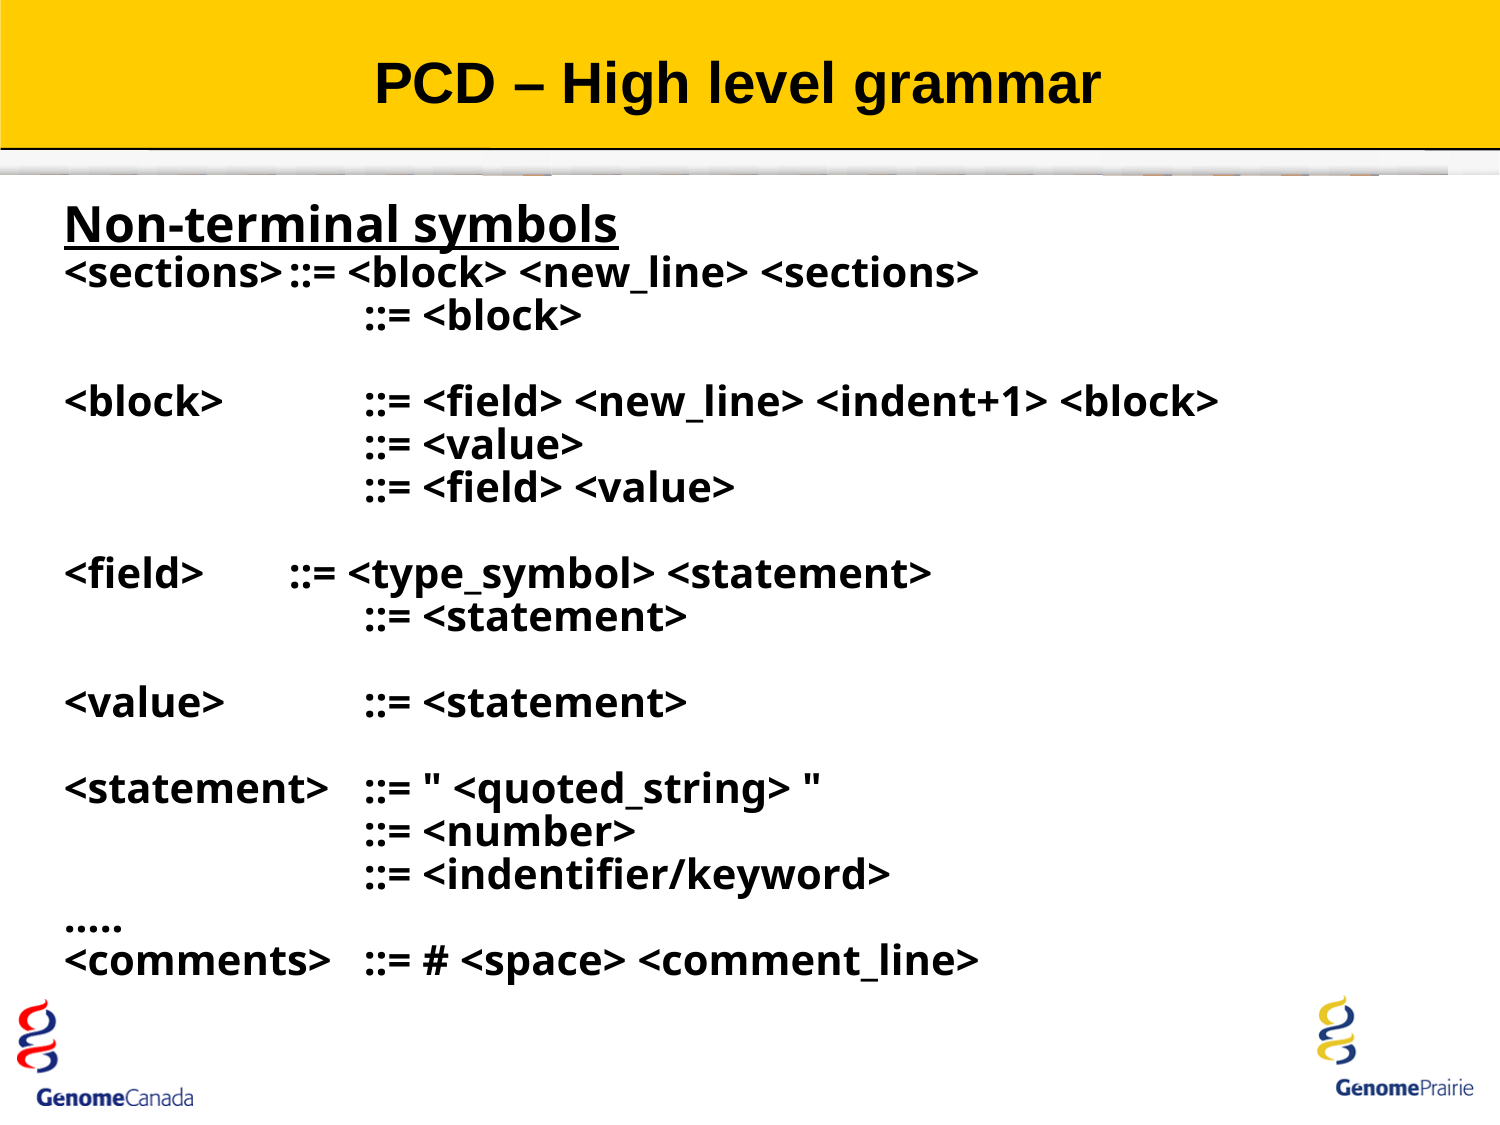

PCD – High level grammar
Non-terminal symbols
<sections>	::= <block> <new_line> <sections>
				::= <block>
<block>		::= <field> <new_line> <indent+1> <block>
				::= <value>
				::= <field> <value>
<field>		::= <type_symbol> <statement>
				::= <statement>
<value>		::= <statement>
<statement>	::= " <quoted_string> "
				::= <indentifier/keyword>
.....
<comments>	::= # <space> <comment_line>